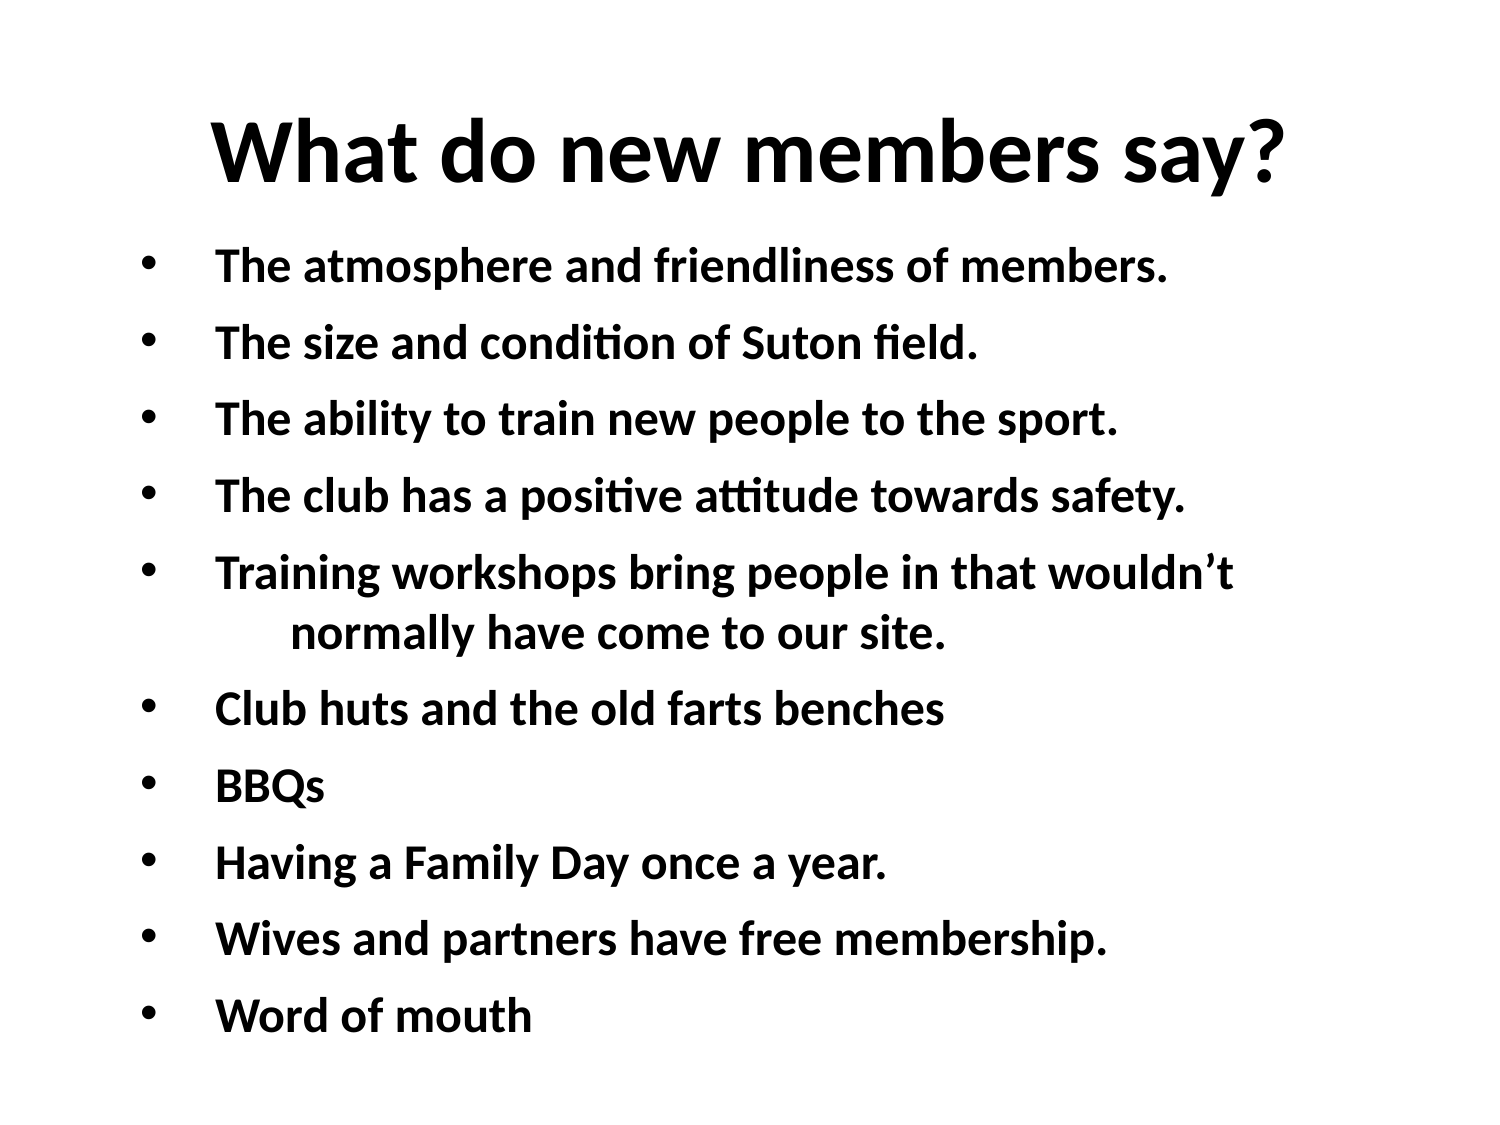

# What do new members say?
The atmosphere and friendliness of members.
The size and condition of Suton field.
The ability to train new people to the sport.
The club has a positive attitude towards safety.
Training workshops bring people in that wouldn’t normally have come to our site.
Club huts and the old farts benches
BBQs
Having a Family Day once a year.
Wives and partners have free membership.
Word of mouth